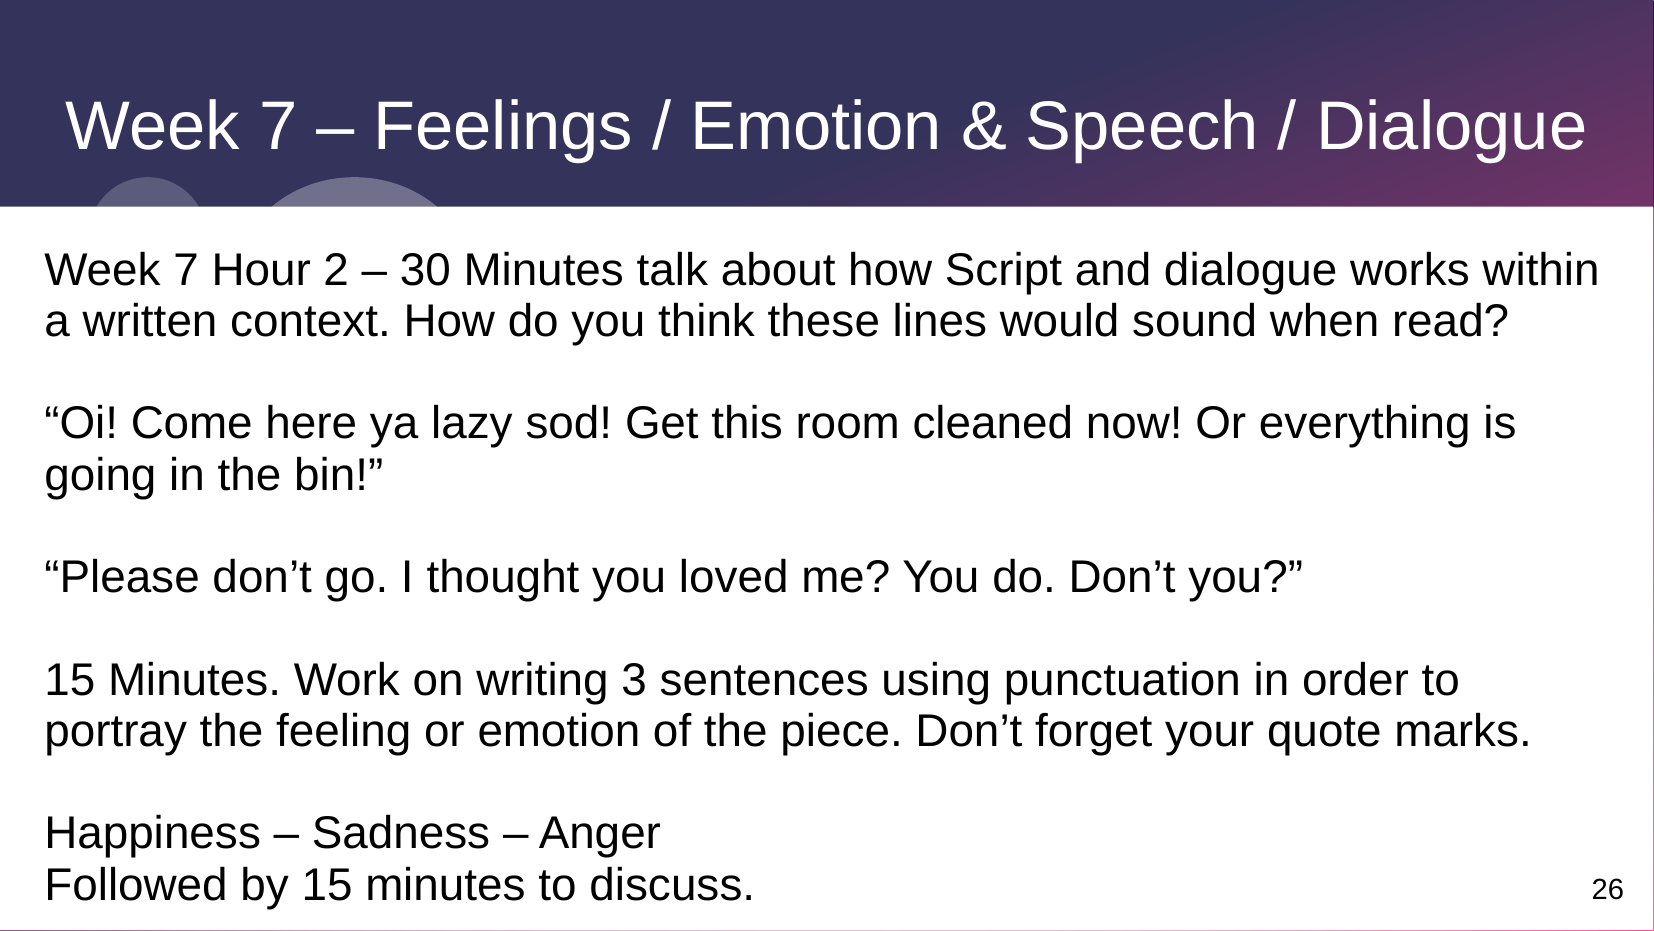

# Week 7 – Feelings / Emotion & Speech / Dialogue
Week 7 Hour 2 – 30 Minutes talk about how Script and dialogue works within a written context. How do you think these lines would sound when read?
“Oi! Come here ya lazy sod! Get this room cleaned now! Or everything is going in the bin!”
“Please don’t go. I thought you loved me? You do. Don’t you?”
15 Minutes. Work on writing 3 sentences using punctuation in order to portray the feeling or emotion of the piece. Don’t forget your quote marks.
Happiness – Sadness – Anger
Followed by 15 minutes to discuss.
26